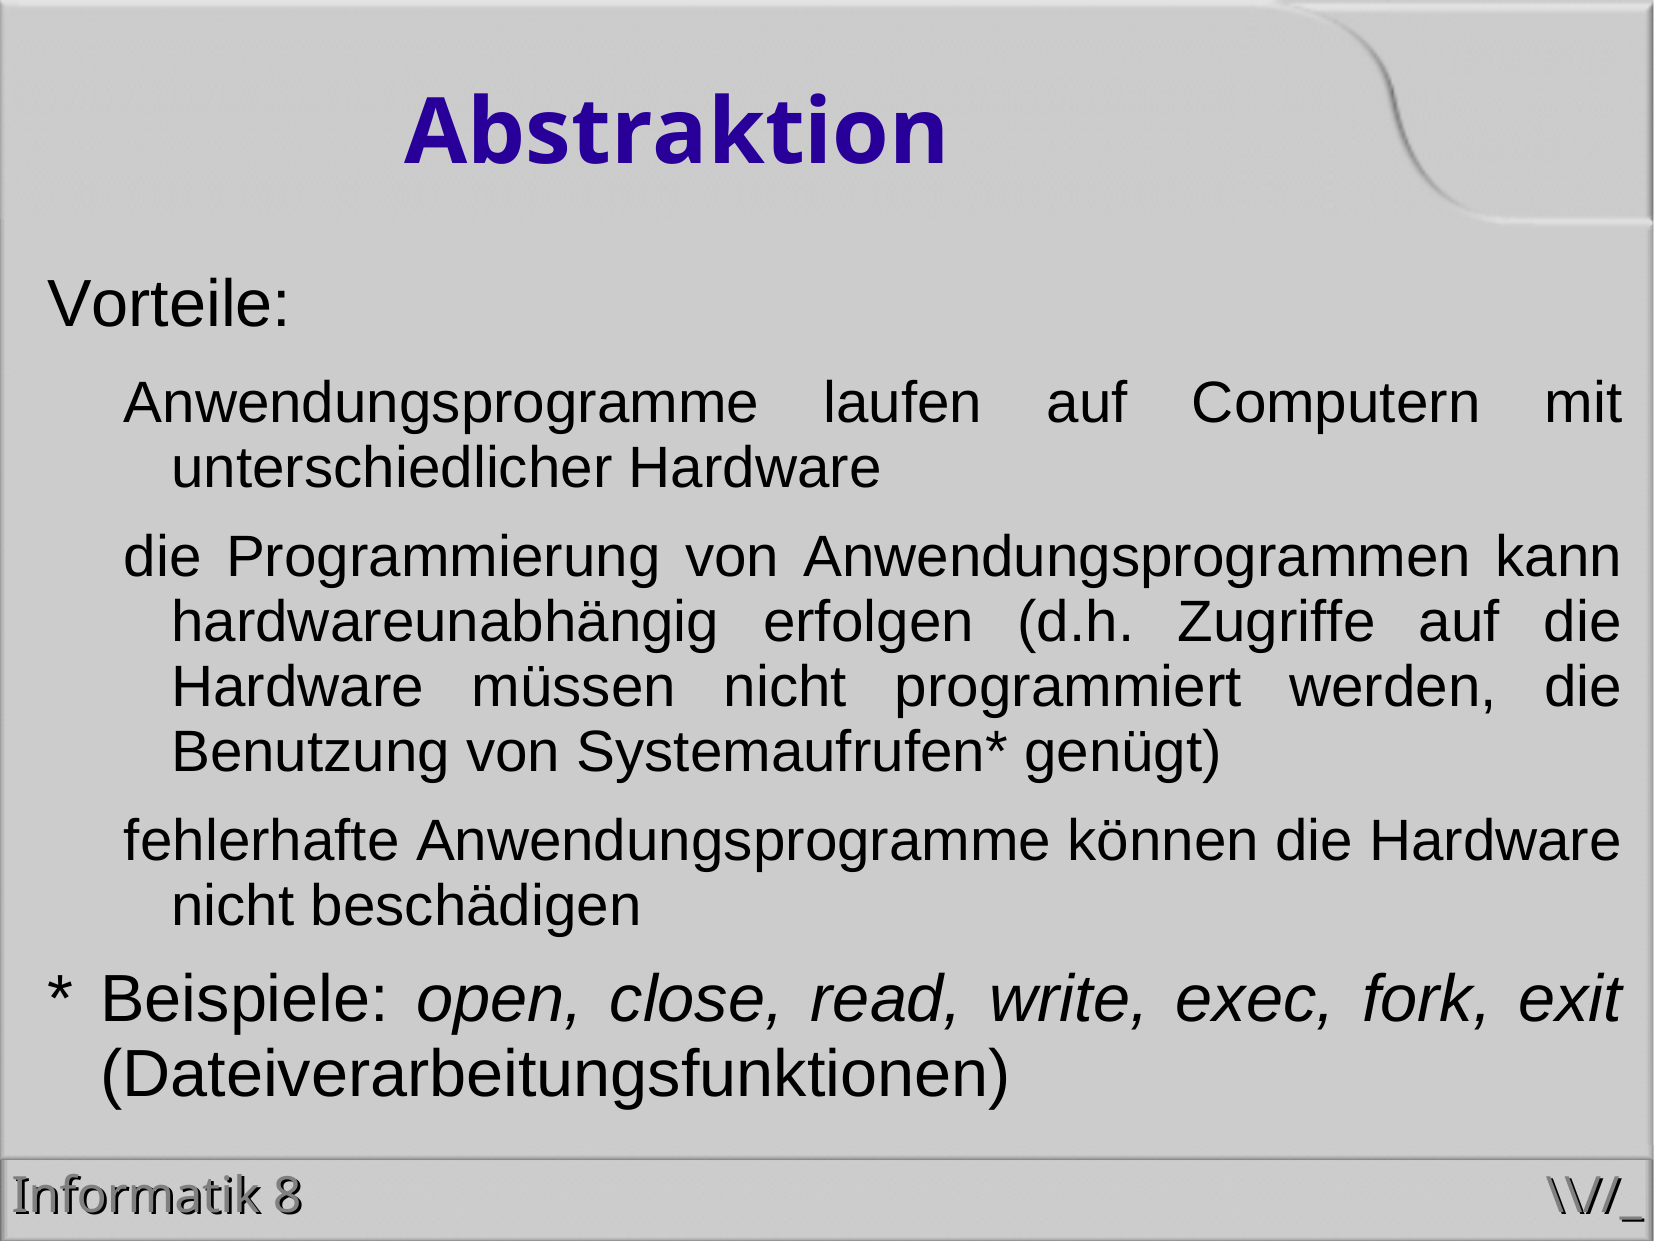

# Abstraktion
Vorteile:
Anwendungsprogramme laufen auf Computern mit unterschiedlicher Hardware
die Programmierung von Anwendungsprogrammen kann hardwareunabhängig erfolgen (d.h. Zugriffe auf die Hardware müssen nicht programmiert werden, die Benutzung von Systemaufrufen* genügt)
fehlerhafte Anwendungsprogramme können die Hardware nicht beschädigen
* Beispiele: open, close, read, write, exec, fork, exit (Dateiverarbeitungsfunktionen)